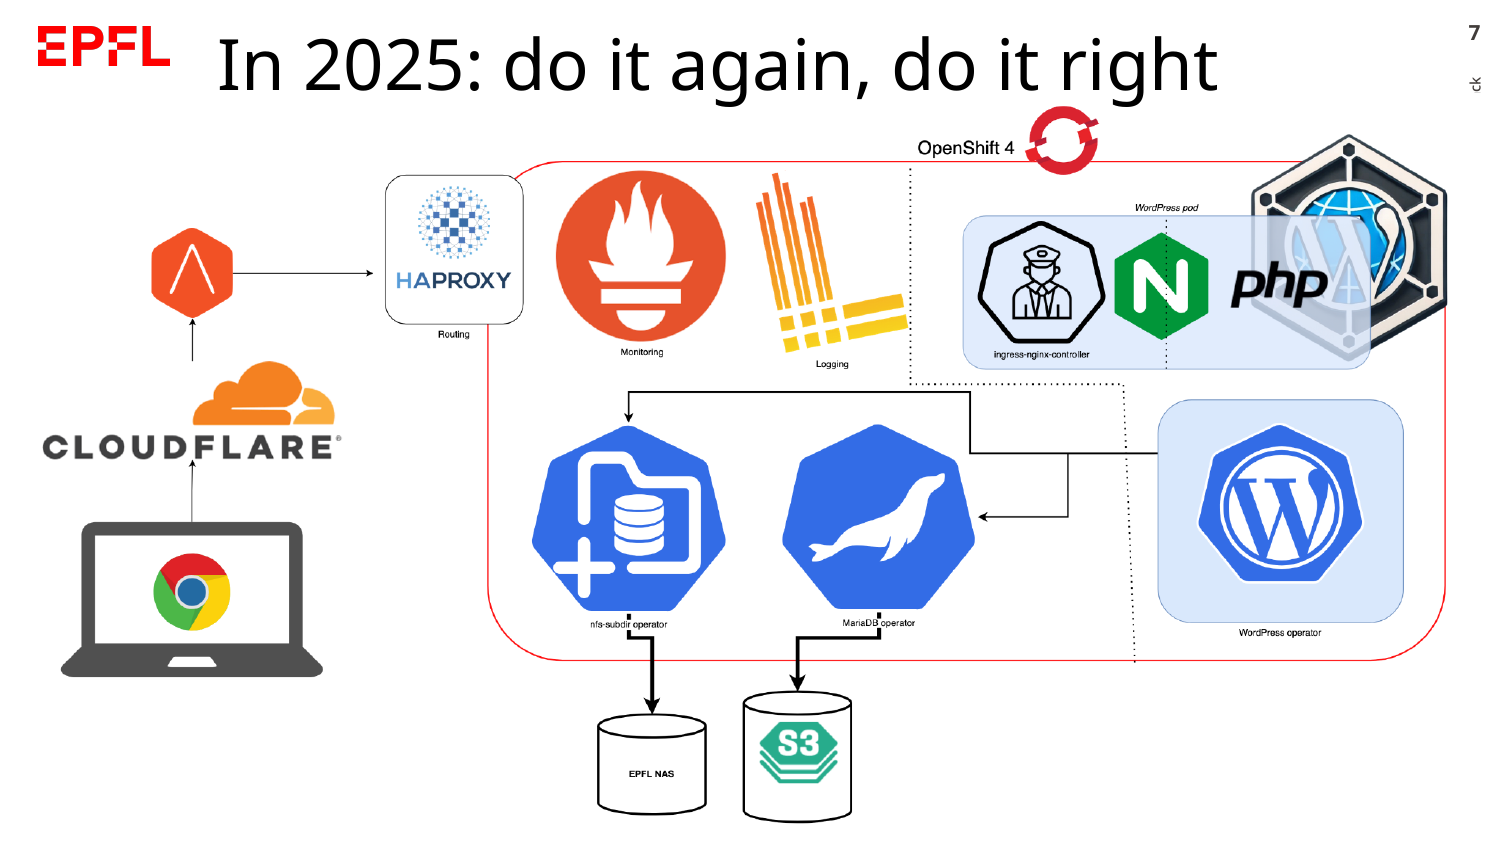

# In 2025: do it again, do it right